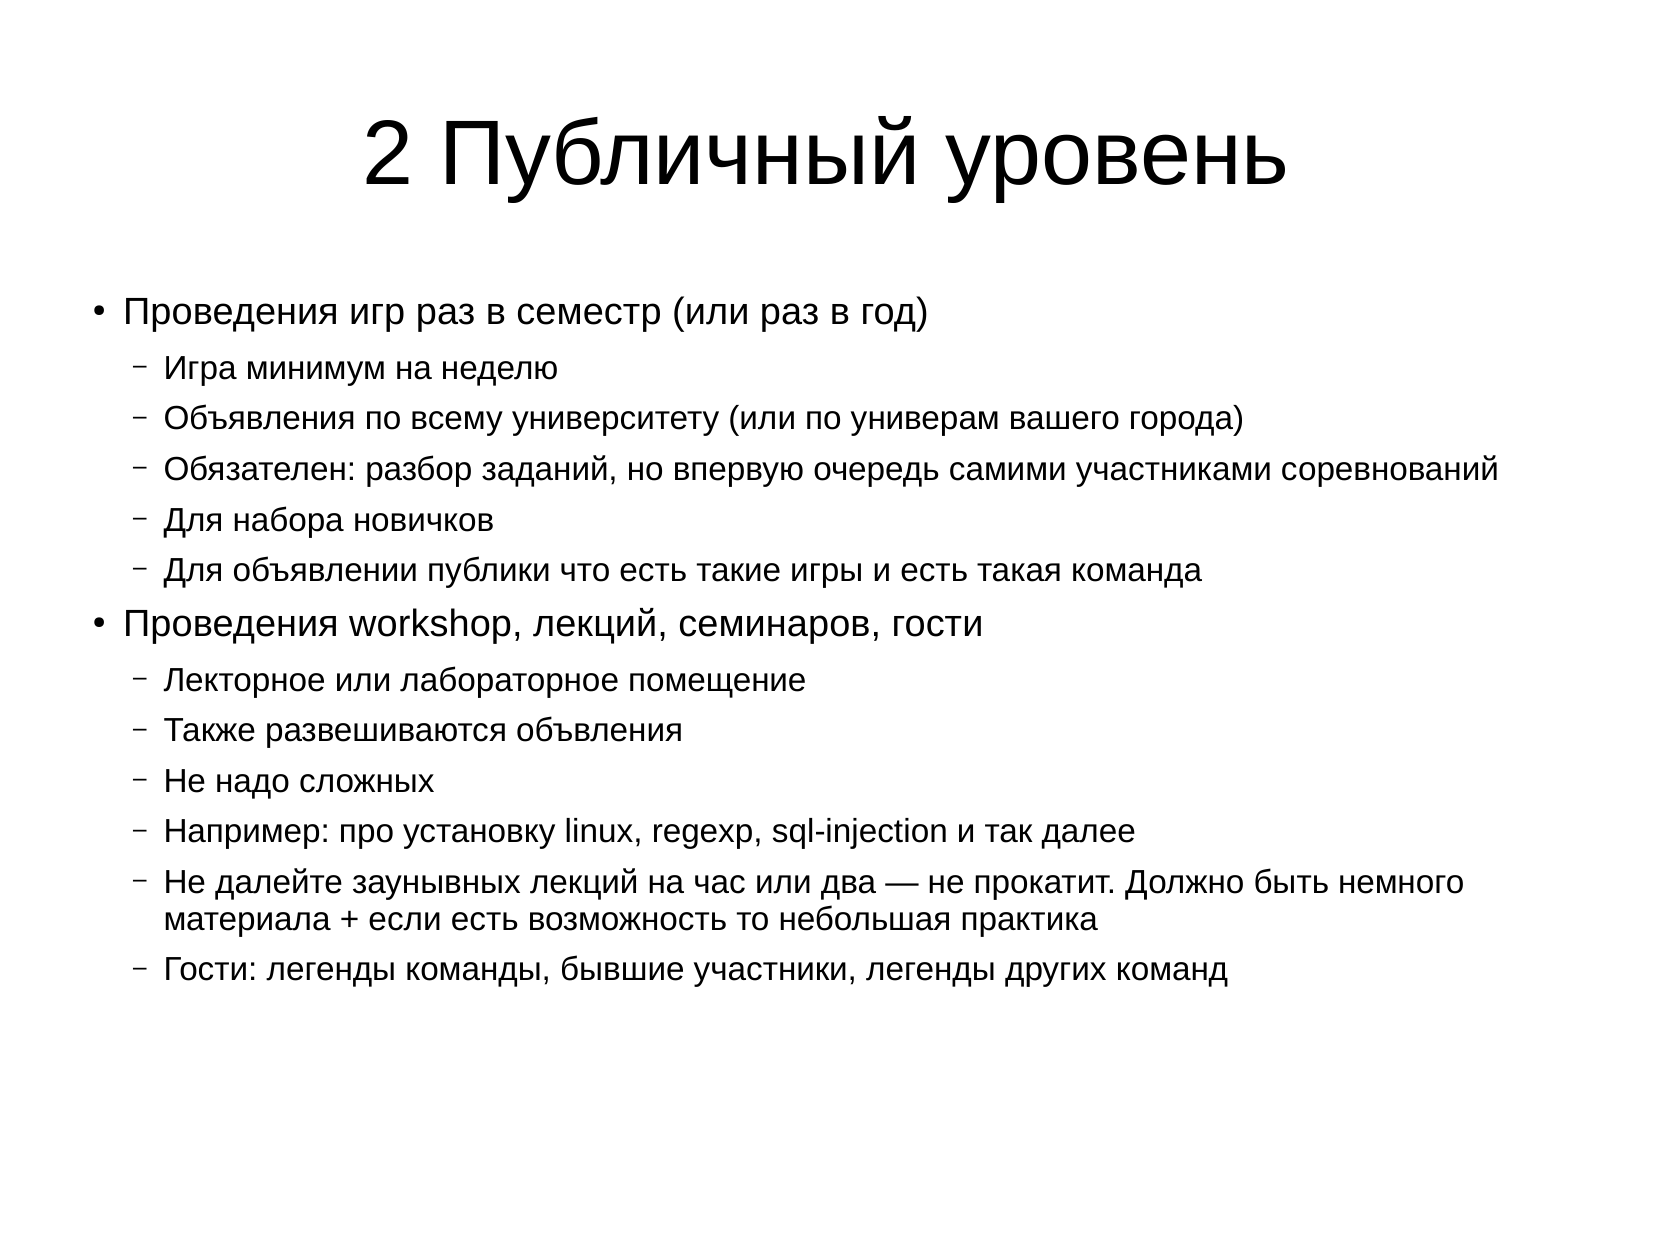

# 2 Публичный уровень
Проведения игр раз в семестр (или раз в год)
Игра минимум на неделю
Объявления по всему университету (или по универам вашего города)
Обязателен: разбор заданий, но впервую очередь самими участниками соревнований
Для набора новичков
Для объявлении публики что есть такие игры и есть такая команда
Проведения workshop, лекций, семинаров, гости
Лекторное или лабораторное помещение
Также развешиваются объвления
Не надо сложных
Например: про установку linux, regexp, sql-injection и так далее
Не далейте заунывных лекций на час или два — не прокатит. Должно быть немного материала + если есть возможность то небольшая практика
Гости: легенды команды, бывшие участники, легенды других команд